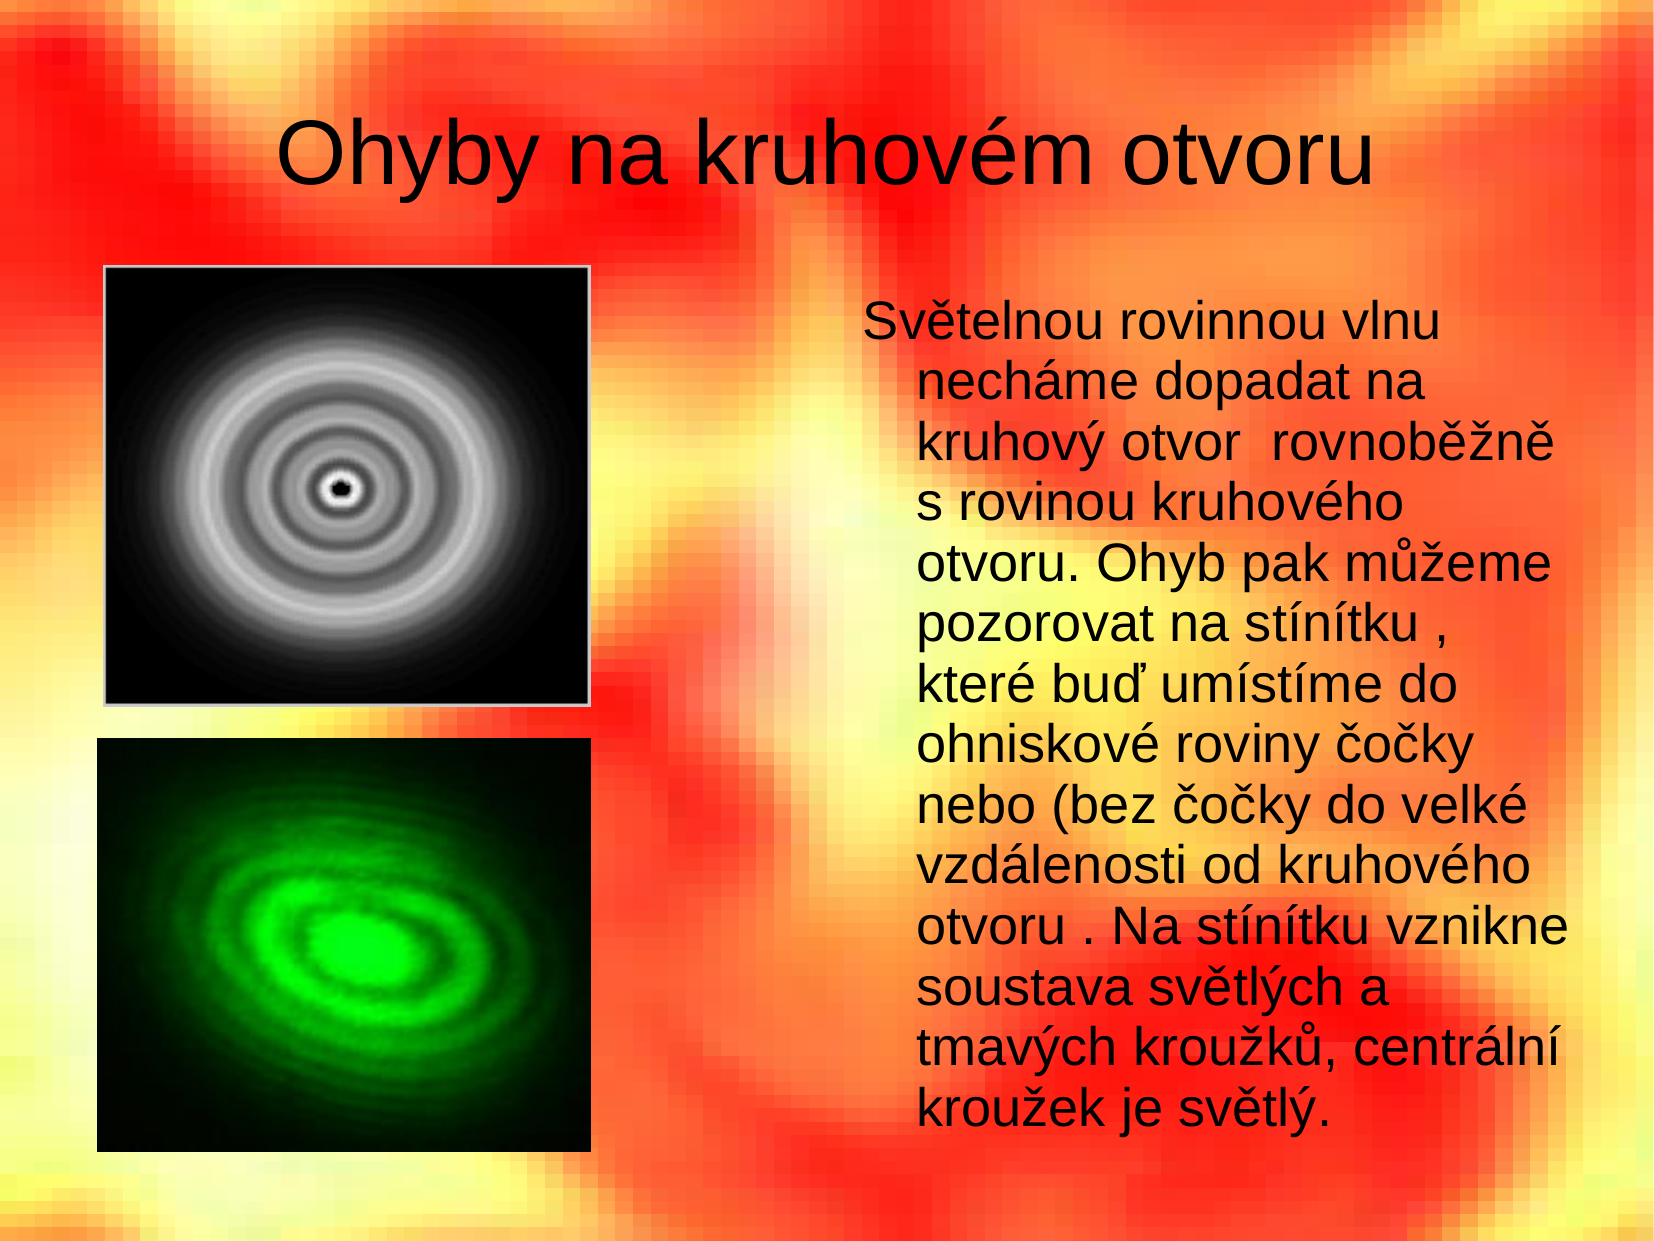

# Ohyby na kruhovém otvoru
Světelnou rovinnou vlnu necháme dopadat na kruhový otvor rovnoběžně s rovinou kruhového otvoru. Ohyb pak můžeme pozorovat na stínítku , které buď umístíme do ohniskové roviny čočky nebo (bez čočky do velké vzdálenosti od kruhového otvoru . Na stínítku vznikne soustava světlých a tmavých kroužků, centrální kroužek je světlý.